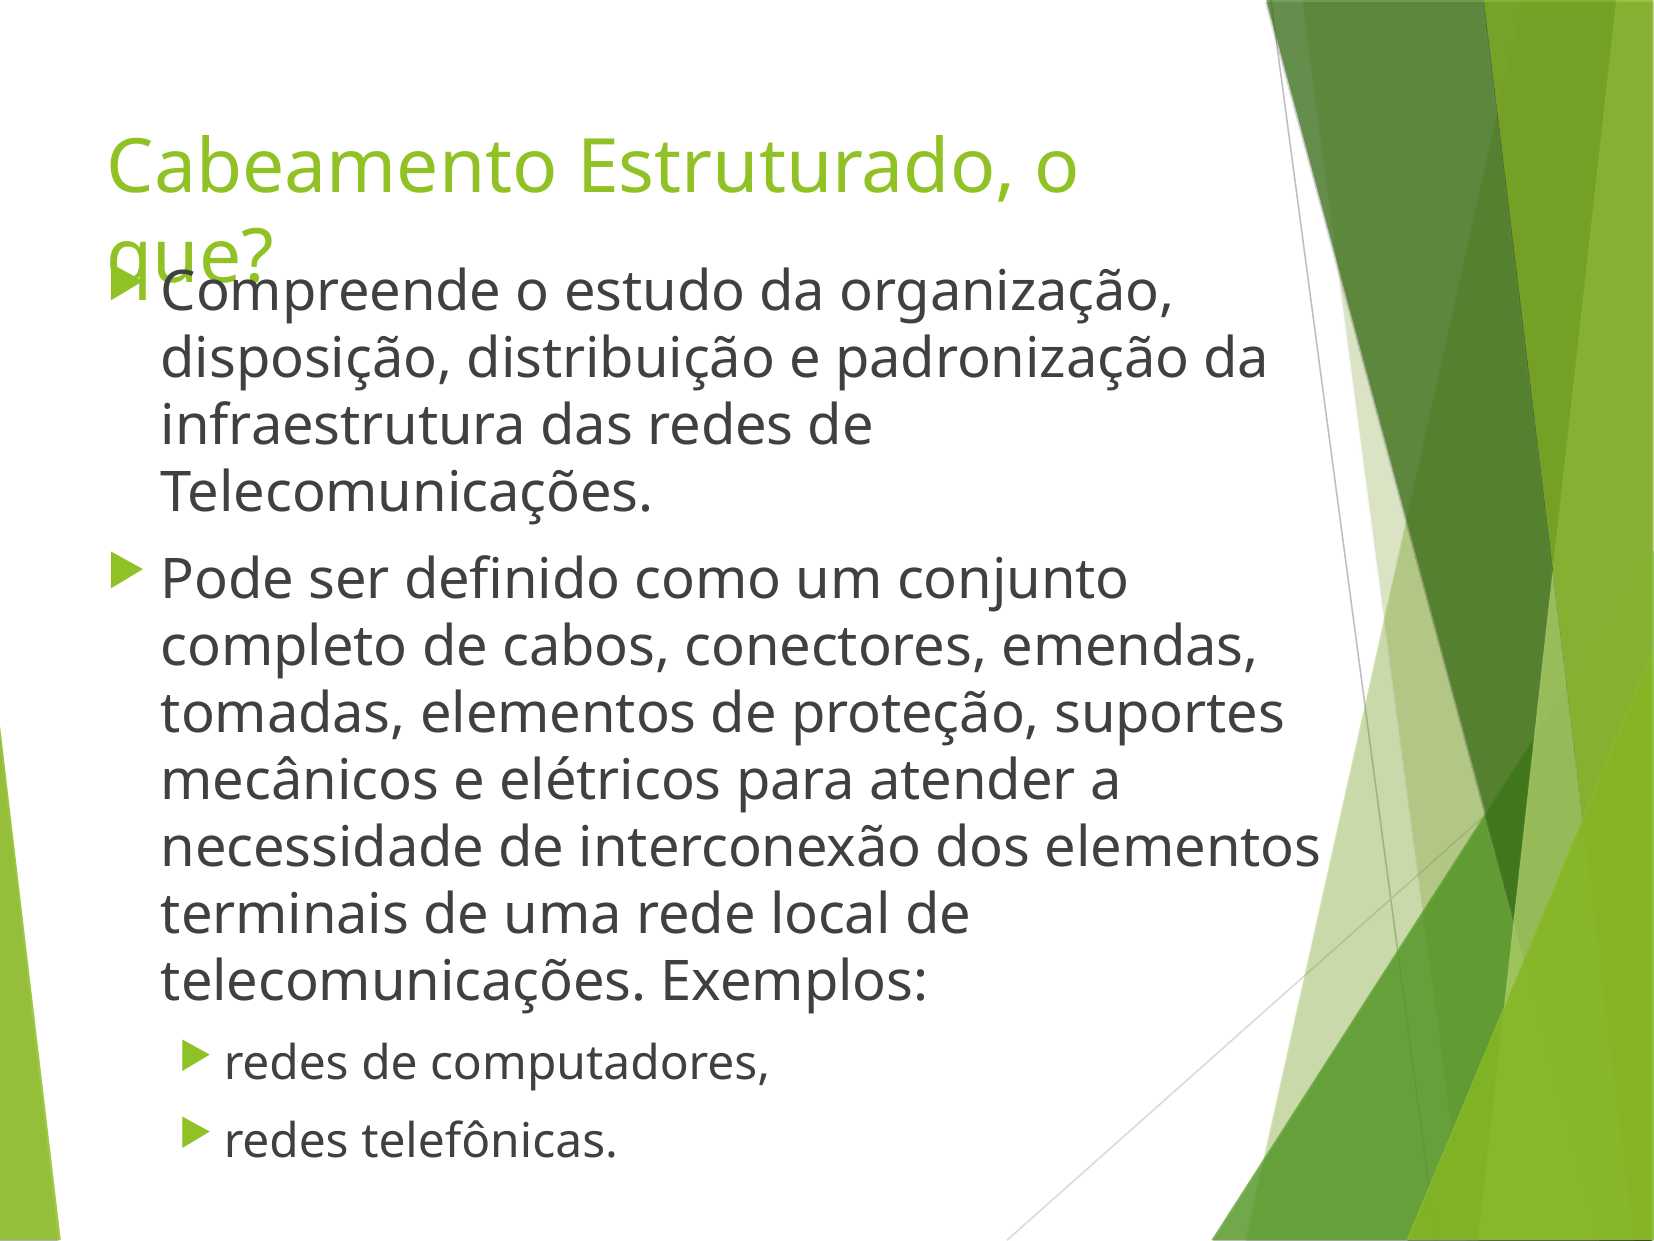

# Cabeamento Estruturado, o que?
Compreende o estudo da organização, disposição, distribuição e padronização da infraestrutura das redes de Telecomunicações.
Pode ser definido como um conjunto completo de cabos, conectores, emendas, tomadas, elementos de proteção, suportes mecânicos e elétricos para atender a necessidade de interconexão dos elementos terminais de uma rede local de telecomunicações. Exemplos:
redes de computadores,
redes telefônicas.